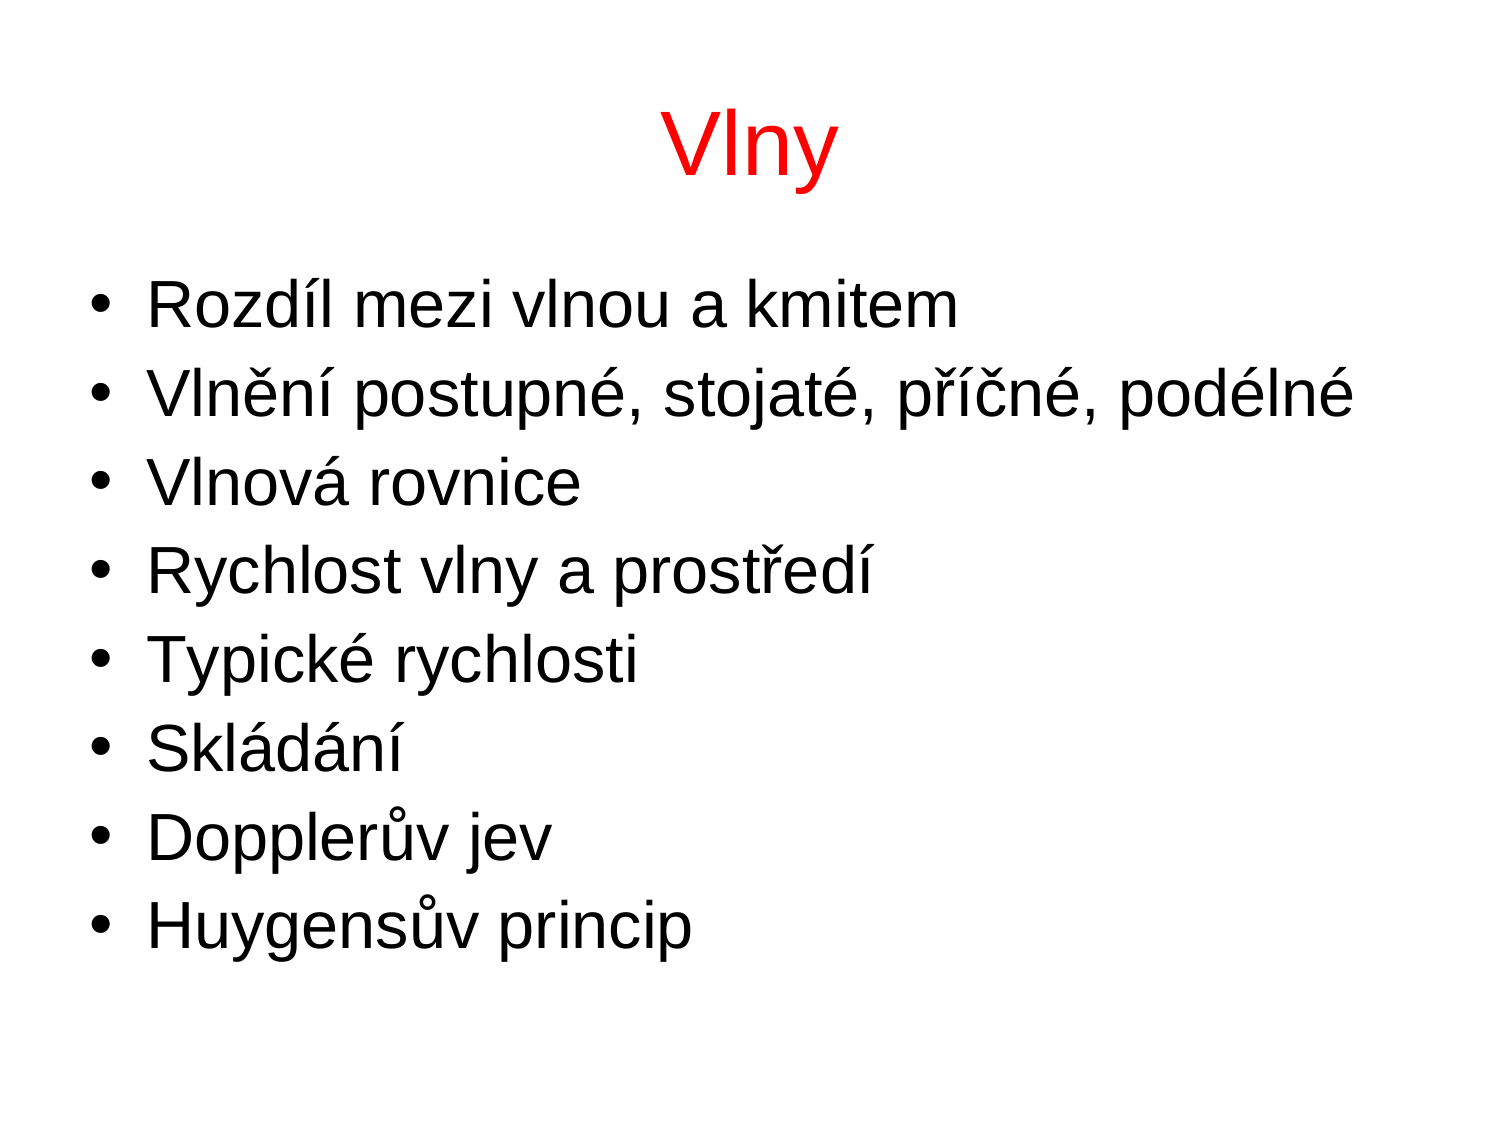

# Vlny
Rozdíl mezi vlnou a kmitem
Vlnění postupné, stojaté, příčné, podélné
Vlnová rovnice
Rychlost vlny a prostředí
Typické rychlosti
Skládání
Dopplerův jev
Huygensův princip